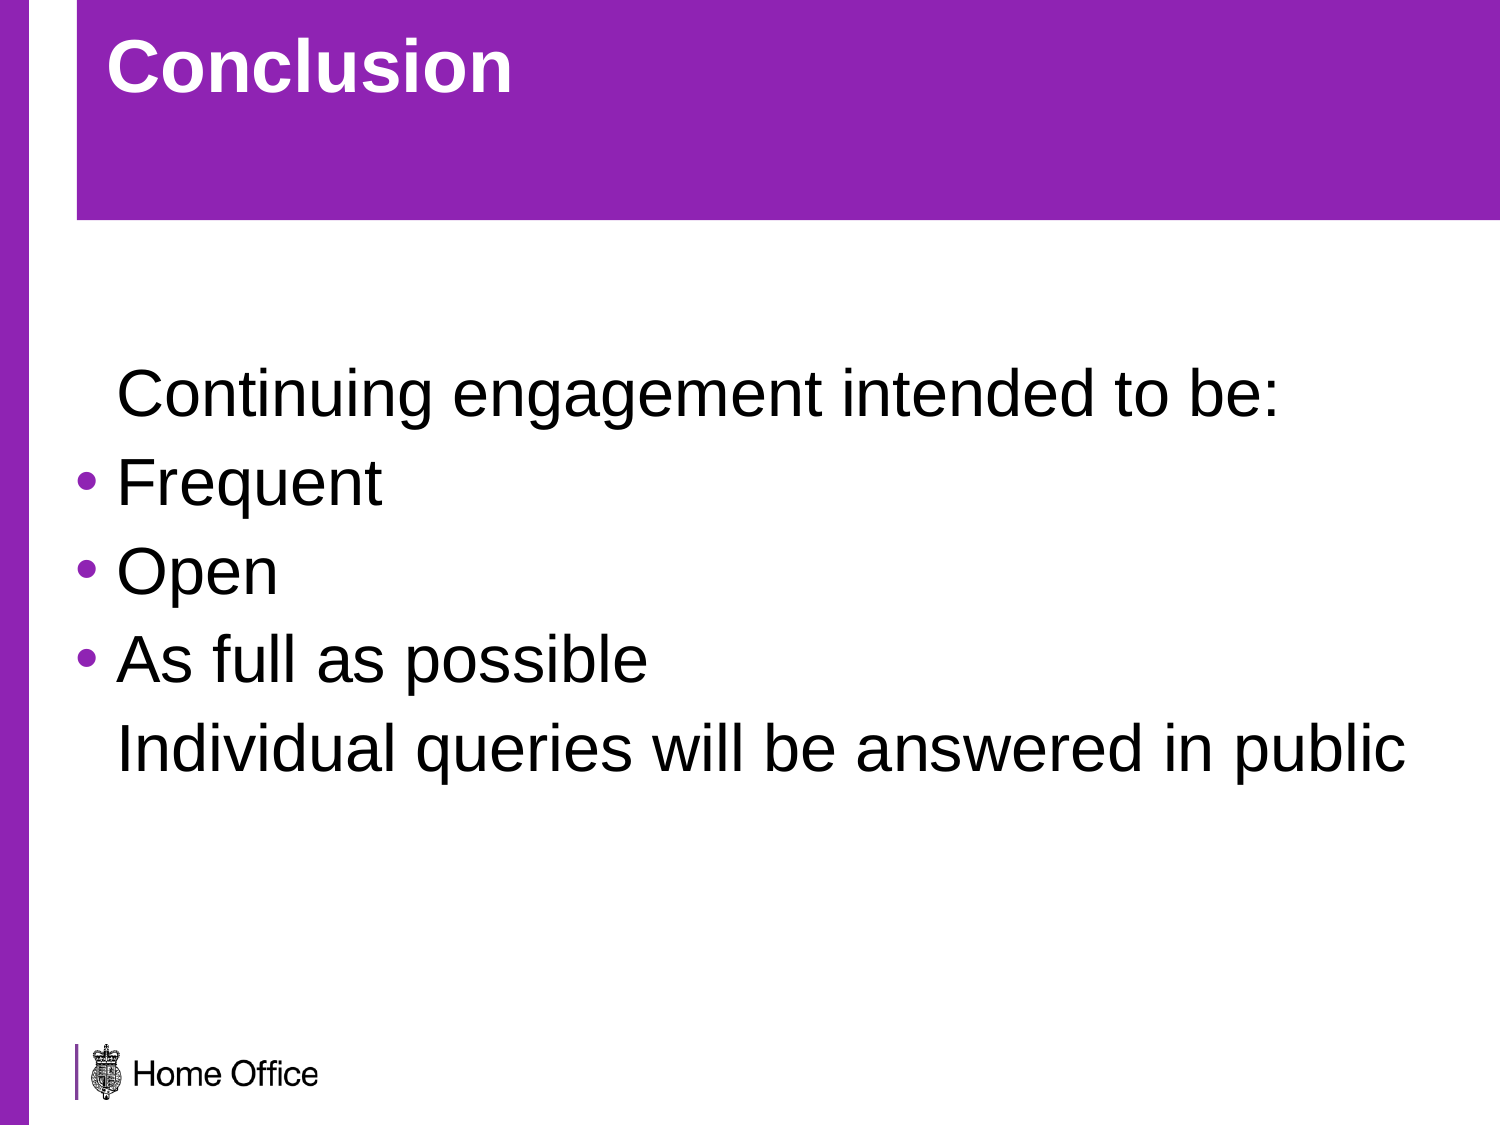

# Conclusion
Continuing engagement intended to be:
Frequent
Open
As full as possible
Individual queries will be answered in public